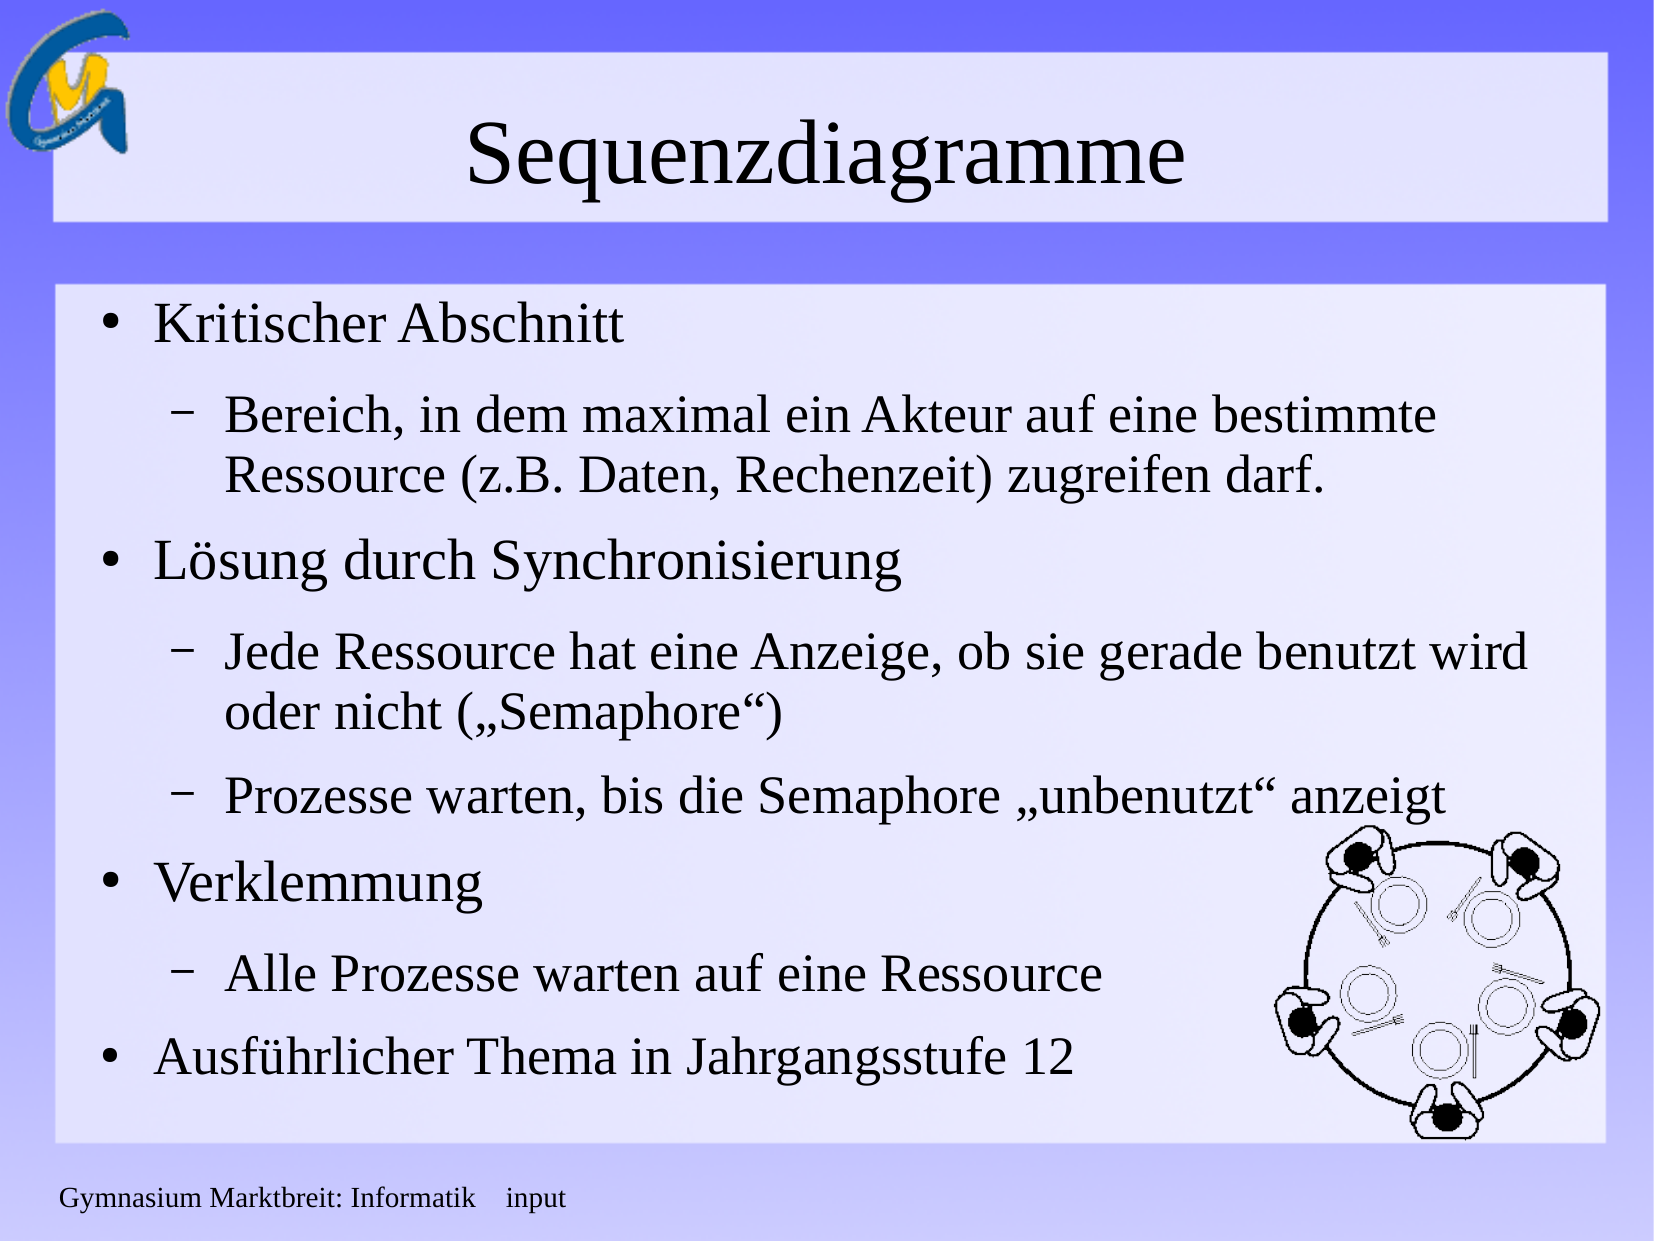

# Sequenzdiagramme
Kritischer Abschnitt
Bereich, in dem maximal ein Akteur auf eine bestimmte Ressource (z.B. Daten, Rechenzeit) zugreifen darf.
Lösung durch Synchronisierung
Jede Ressource hat eine Anzeige, ob sie gerade benutzt wird oder nicht („Semaphore“)
Prozesse warten, bis die Semaphore „unbenutzt“ anzeigt
Verklemmung
Alle Prozesse warten auf eine Ressource
Ausführlicher Thema in Jahrgangsstufe 12